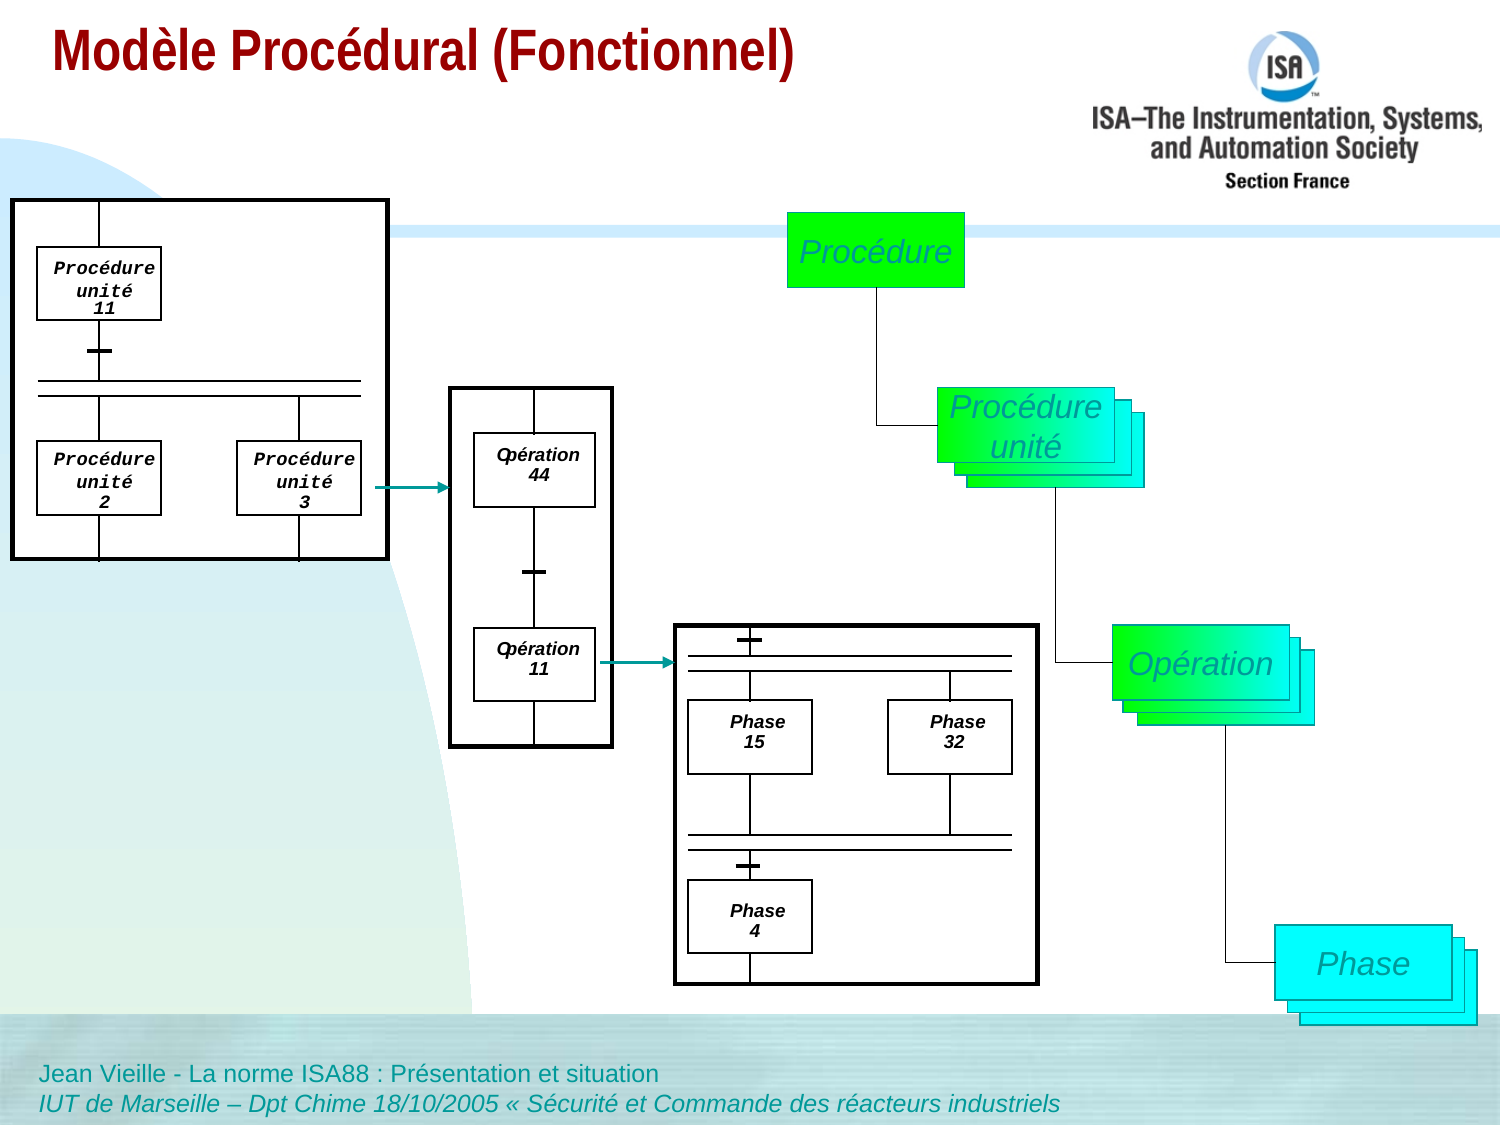

# Modèle Procédural (Fonctionnel)
Procédure
Procédure
unité
11
O
pération
44
O
pération
11
Procédure
unité
Procédure
unité
Procédure
unité
2
3
Phase
Phase
15
32
Phase
4
Opération
Phase